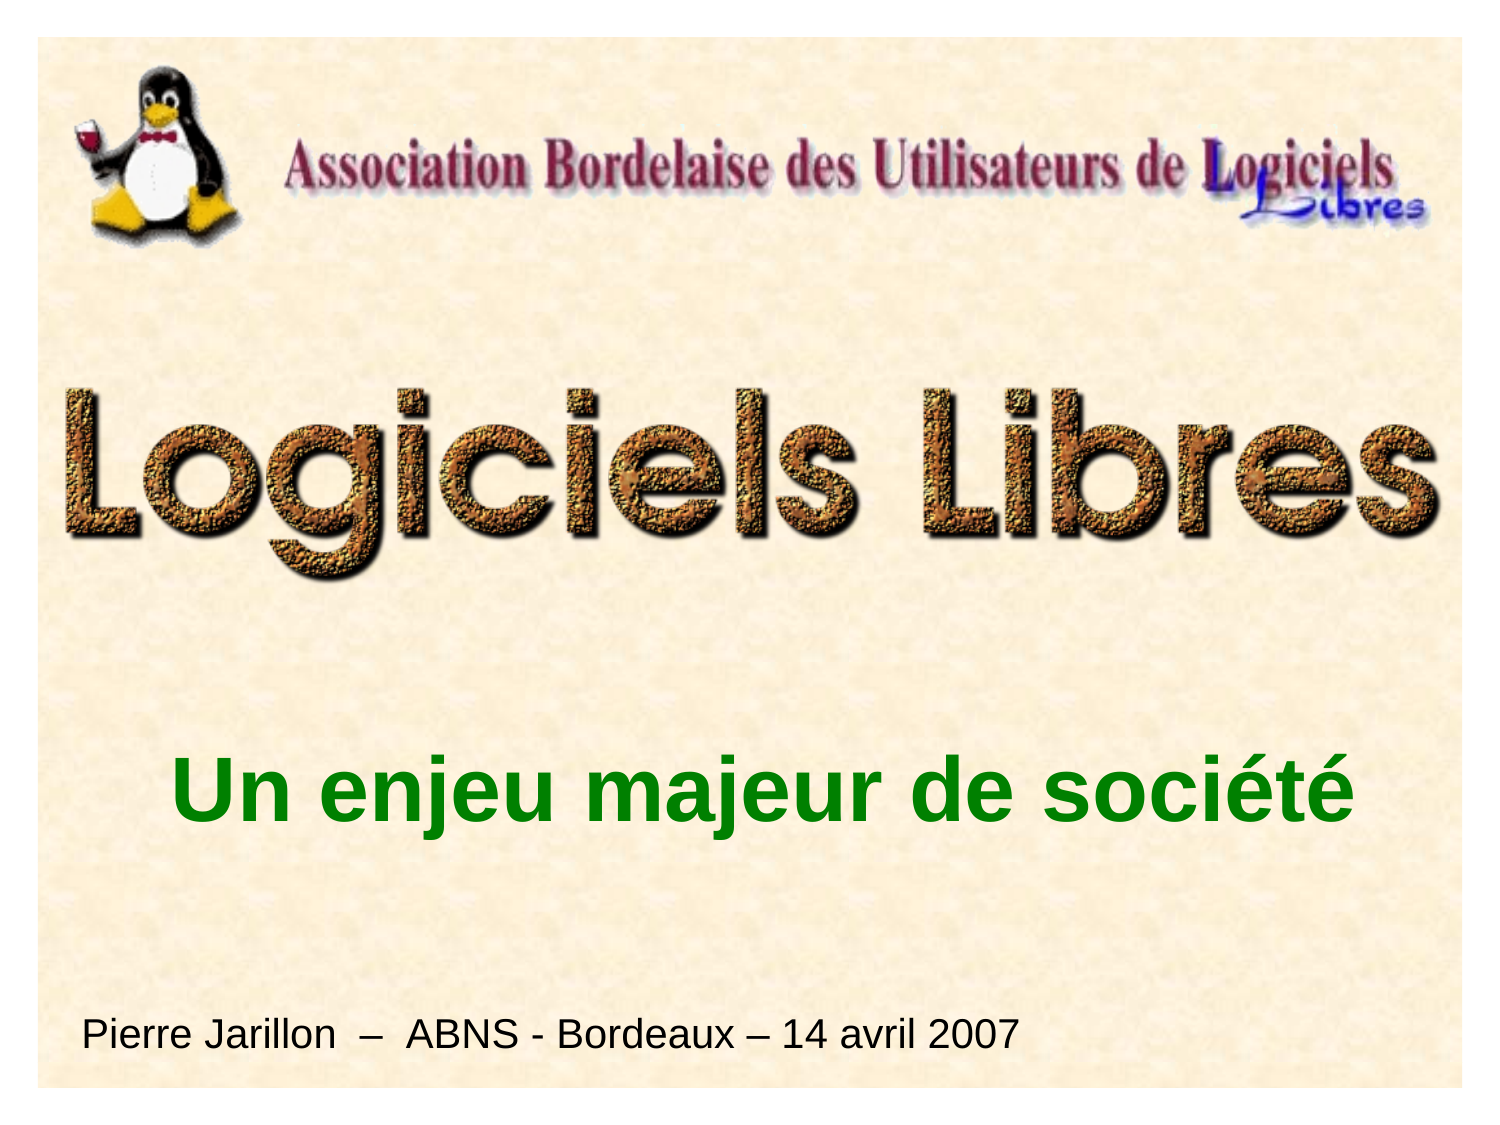

Un enjeu majeur de société
 Pierre Jarillon – ABNS - Bordeaux – 14 avril 2007